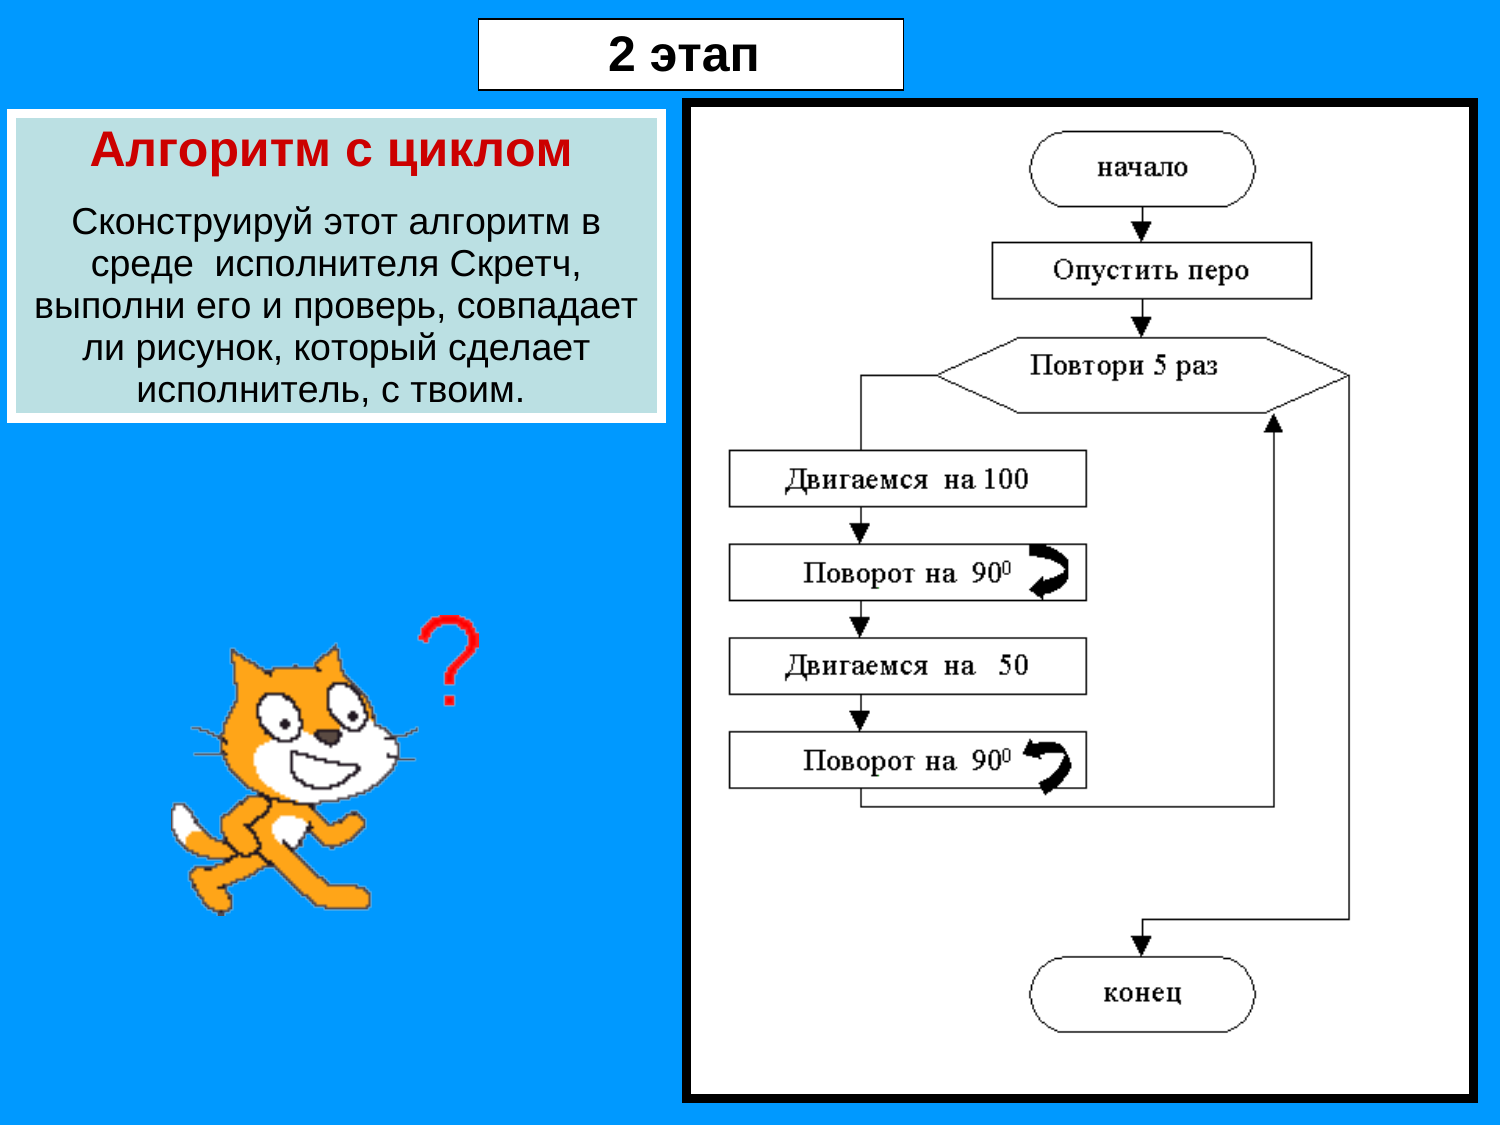

2 этап
Алгоритм с циклом
Сконструируй этот алгоритм в среде исполнителя Скретч, выполни его и проверь, совпадает ли рисунок, который сделает исполнитель, с твоим.